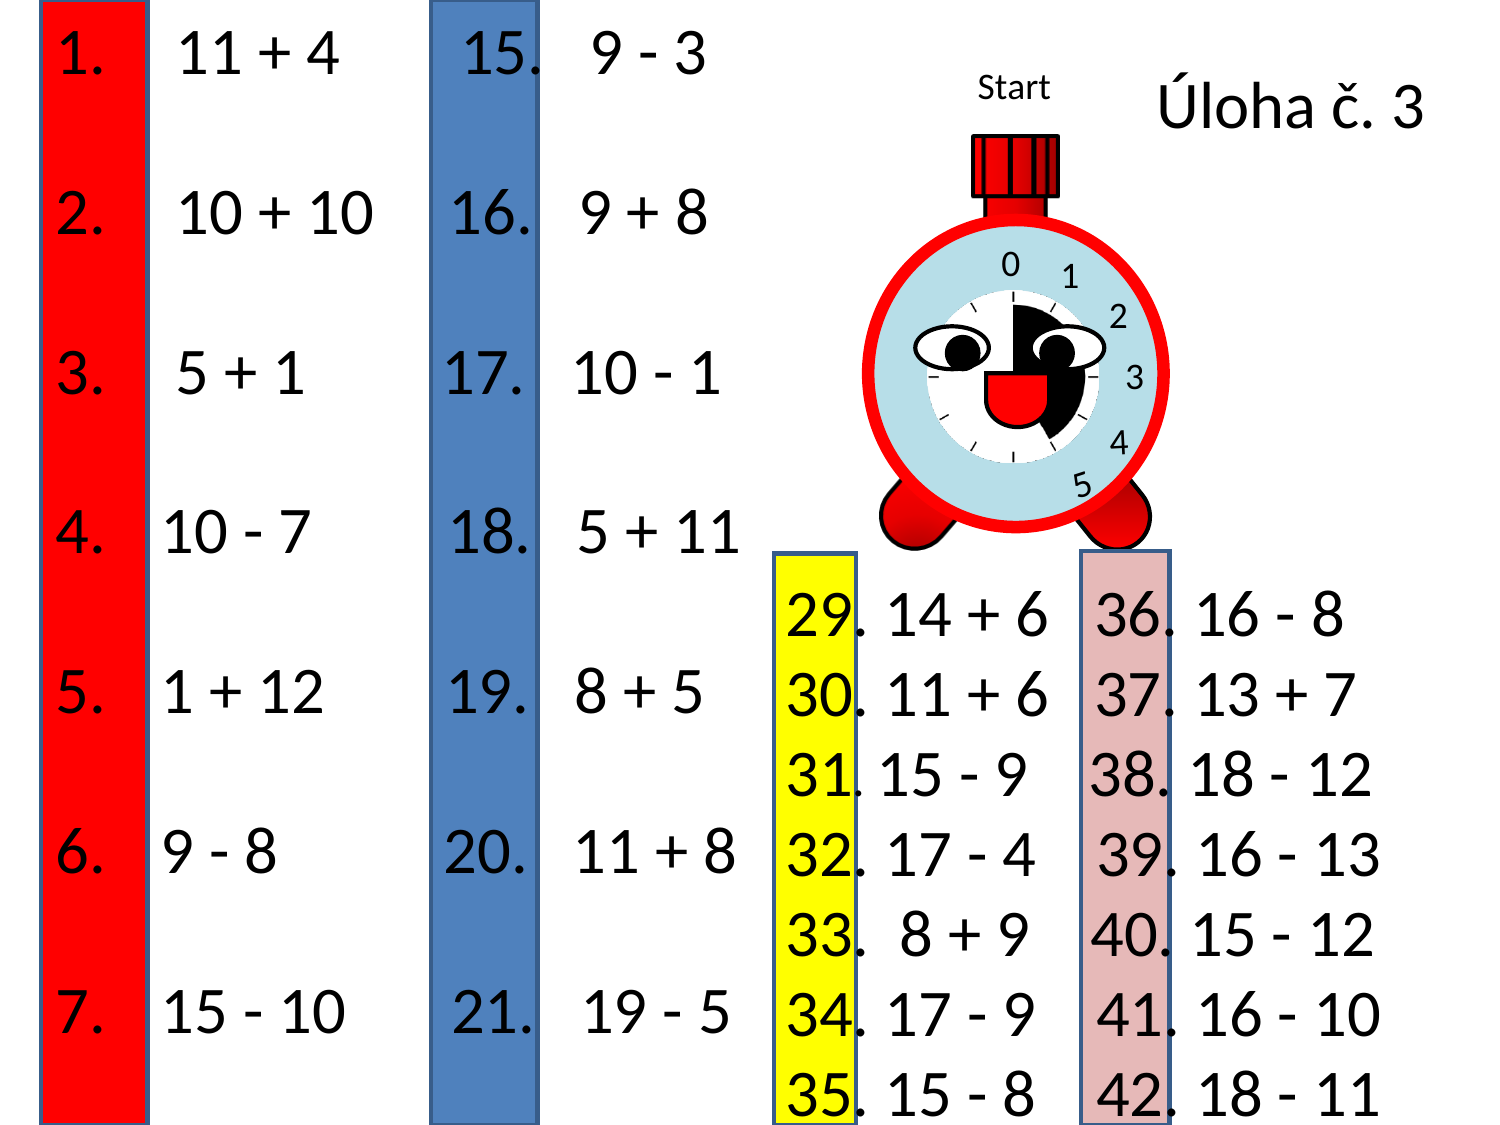

11 + 4 15. 9 - 3
 10 + 10 16. 9 + 8
 5 + 1 17. 10 - 1
 10 - 7 18. 5 + 11
 1 + 12 19. 8 + 5
 9 - 8 20. 11 + 8
 15 - 10 21. 19 - 5
 8 - 6 22. 15 - 12
 5 - 4 23. 16 - 9
 14 - 1 24. 12 + 7
 11 - 5 25. 15 - 14
 6 + 10 26. 10 - 2
 16 - 16 27. 14 + 6
 5 + 5 28. 15 - 0
Start
Úloha č. 3
0
1
2
3
4
5
29. 14 + 6 36. 16 - 8
30. 11 + 6 37. 13 + 7
31. 15 - 9 38. 18 - 12
32. 17 - 4 39. 16 - 13
33. 8 + 9 40. 15 - 12
34. 17 - 9 41. 16 - 10
35. 15 - 8 42. 18 - 11